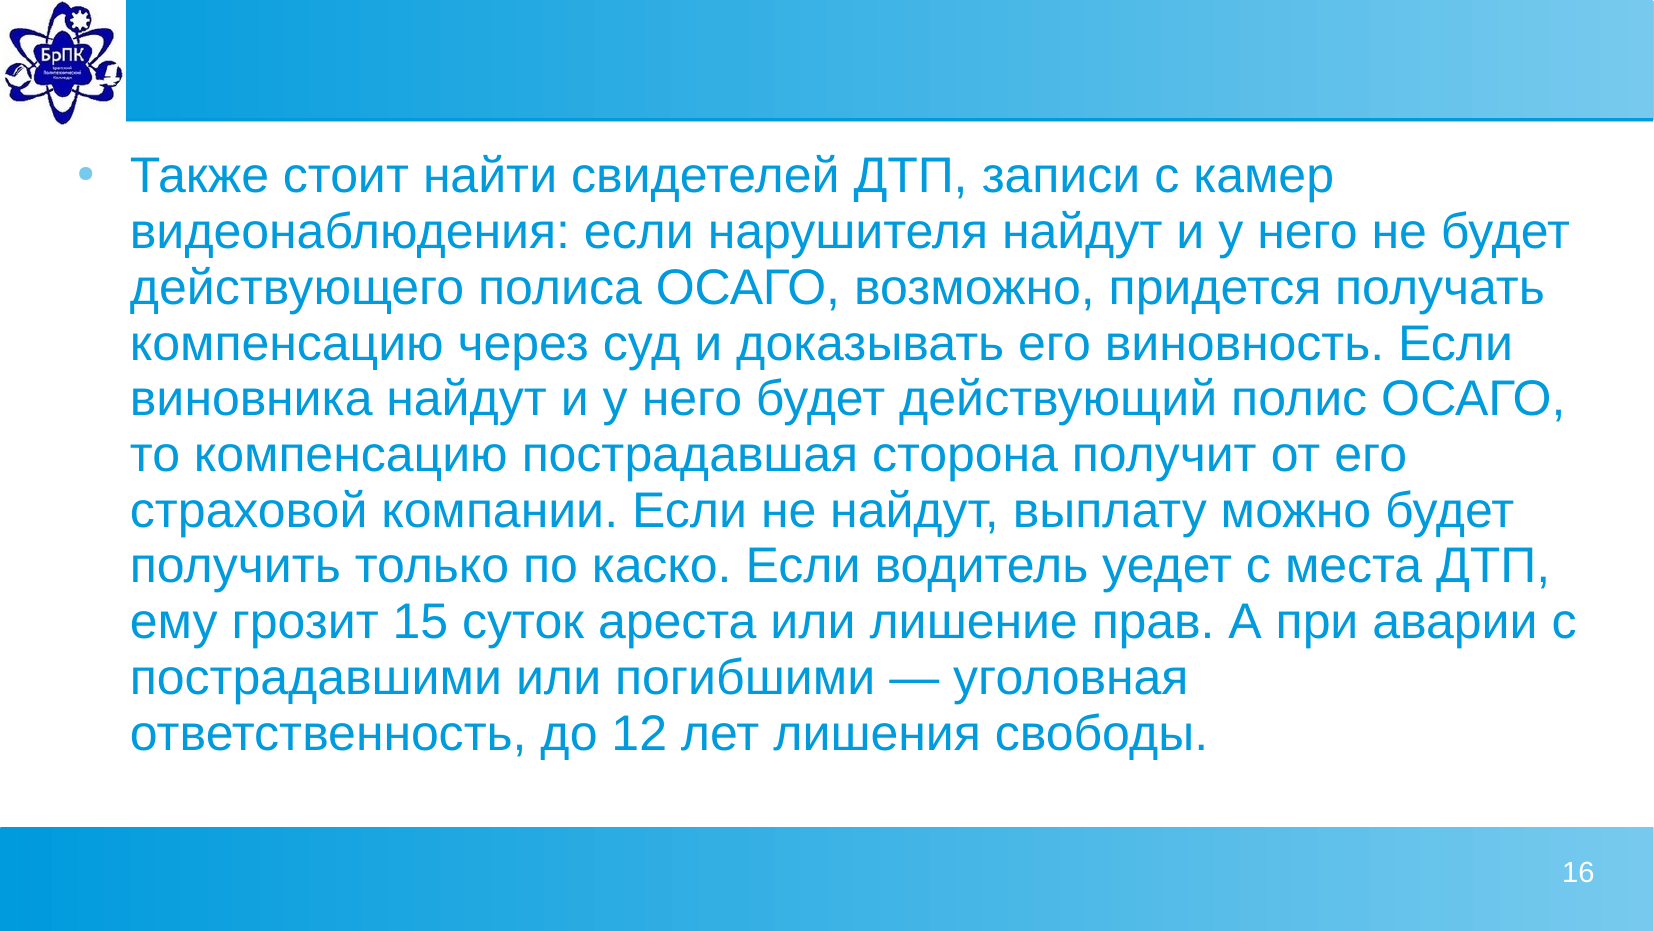

# Также стоит найти свидетелей ДТП, записи с камер видеонаблюдения: если нарушителя найдут и у него не будет действующего полиса ОСАГО, возможно, придется получать компенсацию через суд и доказывать его виновность. Если виновника найдут и у него будет действующий полис ОСАГО, то компенсацию пострадавшая сторона получит от его страховой компании. Если не найдут, выплату можно будет получить только по каско. Если водитель уедет с места ДТП, ему грозит 15 суток ареста или лишение прав. А при аварии с пострадавшими или погибшими — уголовная ответственность, до 12 лет лишения свободы.
16